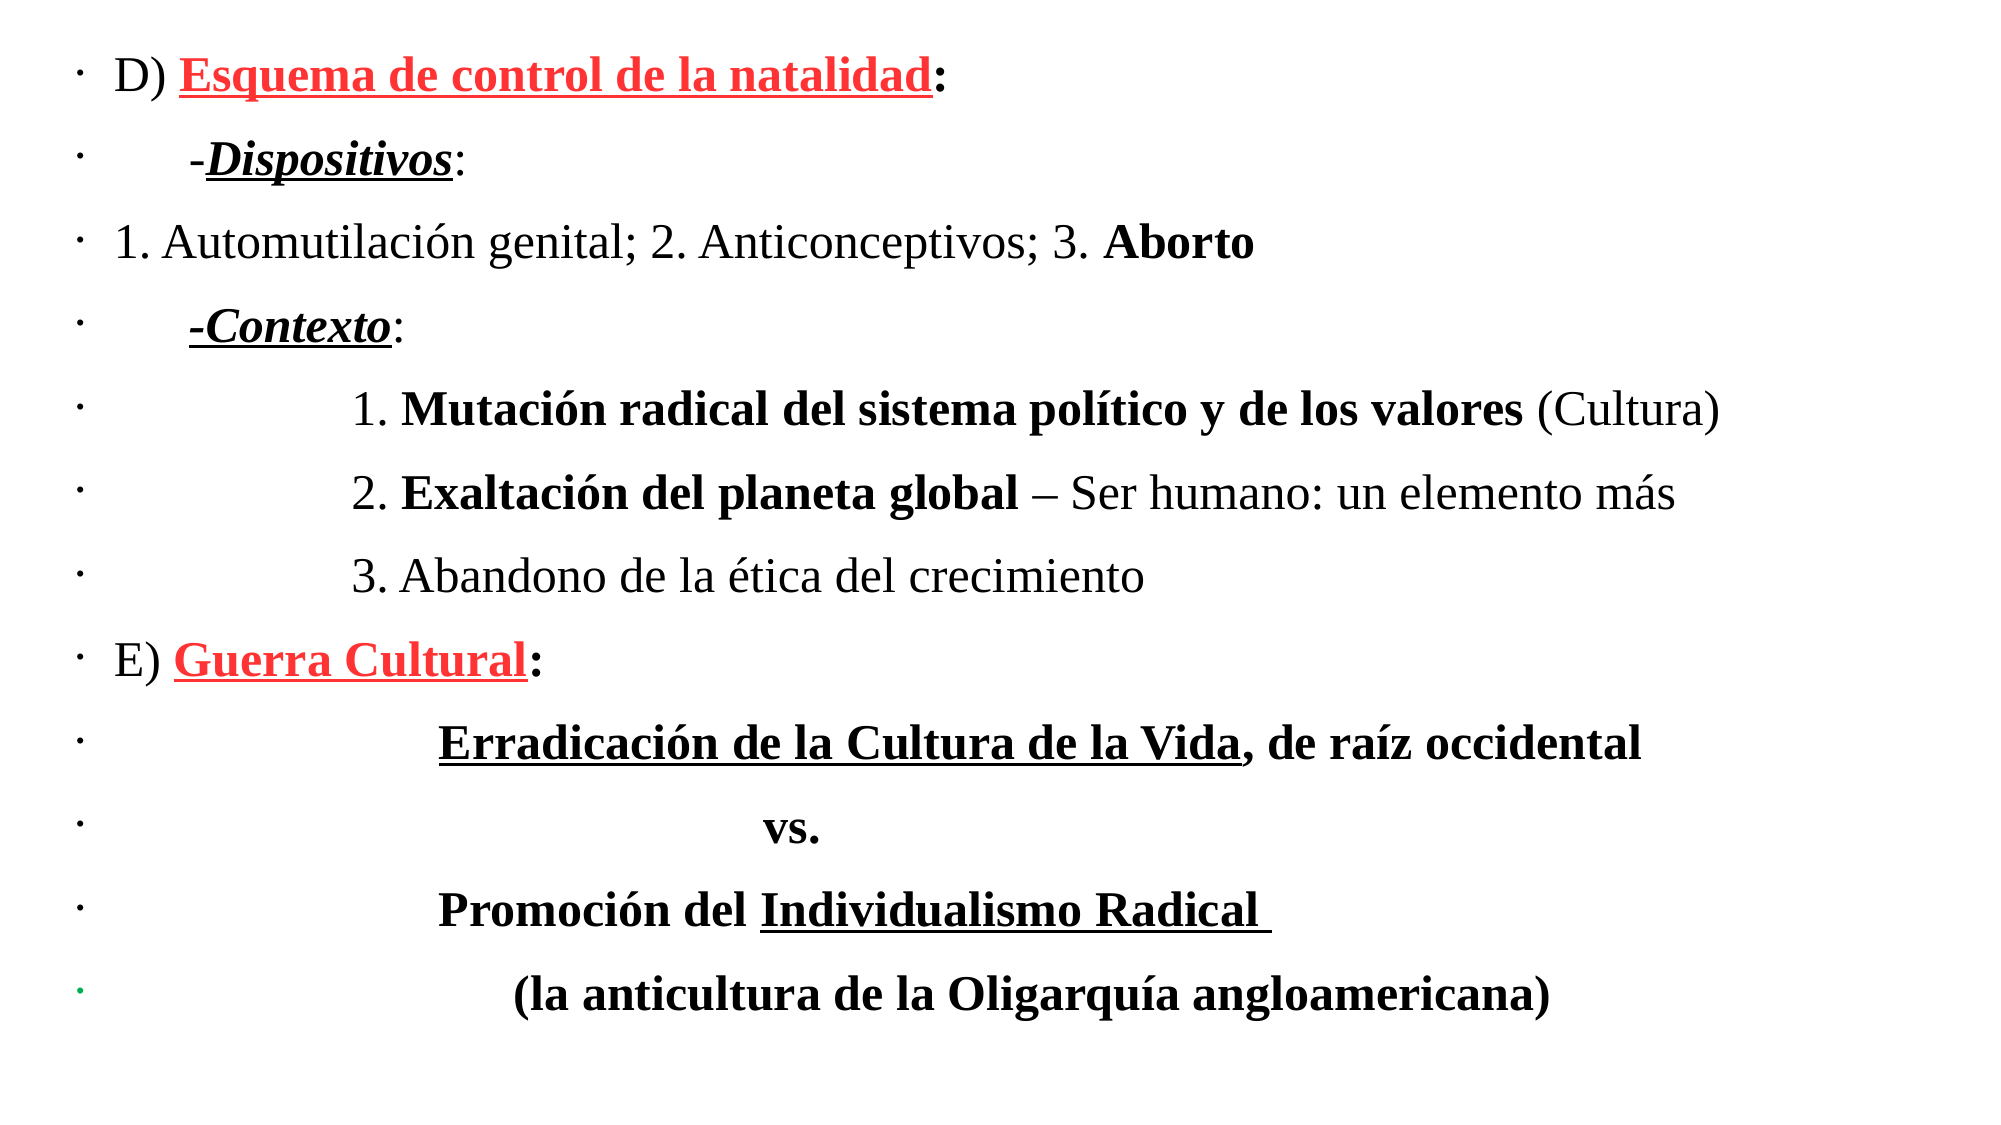

# D) Esquema de control de la natalidad:
 -Dispositivos:
1. Automutilación genital; 2. Anticonceptivos; 3. Aborto
 -Contexto:
 1. Mutación radical del sistema político y de los valores (Cultura)
 2. Exaltación del planeta global – Ser humano: un elemento más
 3. Abandono de la ética del crecimiento
E) Guerra Cultural:
 Erradicación de la Cultura de la Vida, de raíz occidental
 vs.
 Promoción del Individualismo Radical
 (la anticultura de la Oligarquía angloamericana)